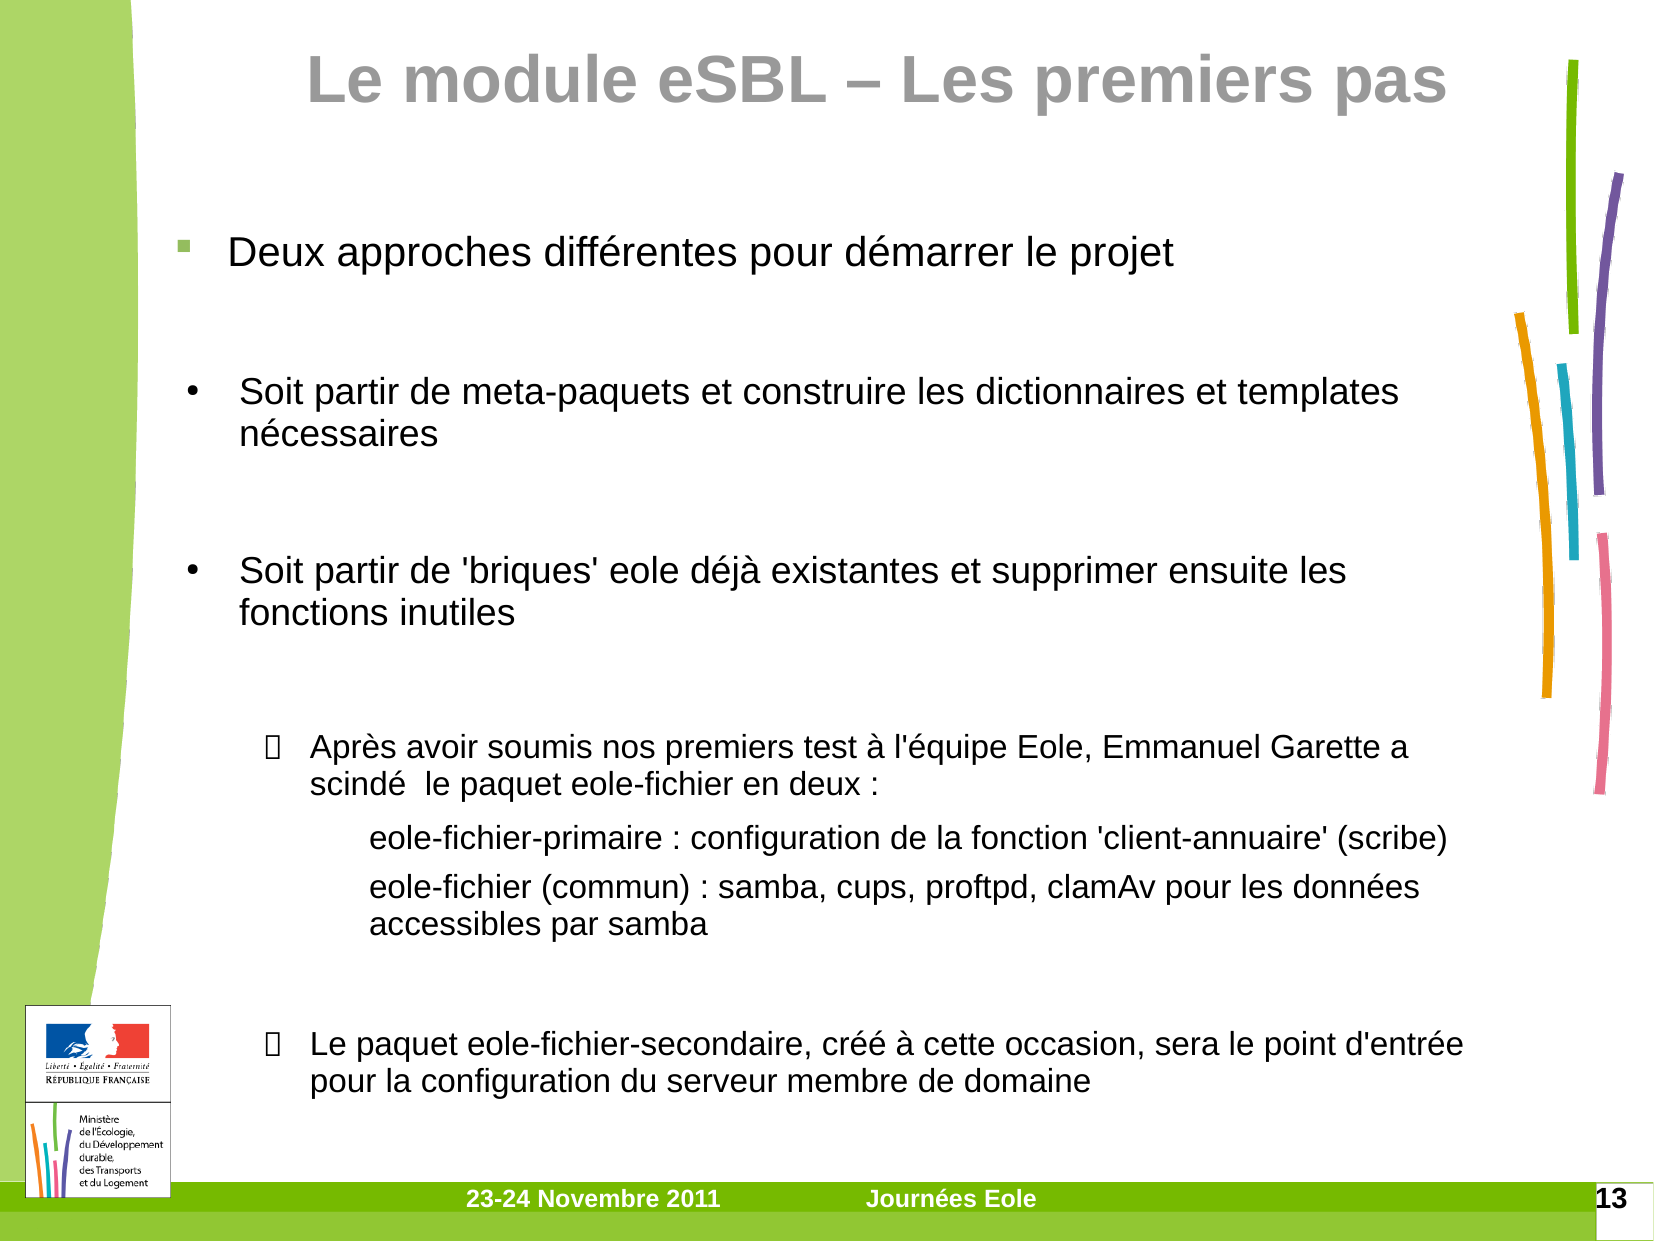

# Le module eSBL – Les premiers pas
Deux approches différentes pour démarrer le projet
Soit partir de meta-paquets et construire les dictionnaires et templates nécessaires
Soit partir de 'briques' eole déjà existantes et supprimer ensuite les fonctions inutiles
Après avoir soumis nos premiers test à l'équipe Eole, Emmanuel Garette a scindé le paquet eole-fichier en deux :
eole-fichier-primaire : configuration de la fonction 'client-annuaire' (scribe)
eole-fichier (commun) : samba, cups, proftpd, clamAv pour les données accessibles par samba
Le paquet eole-fichier-secondaire, créé à cette occasion, sera le point d'entrée pour la configuration du serveur membre de domaine
13
 SG/SPSSI/PSI septembre 2011
Schéma directeur des SI